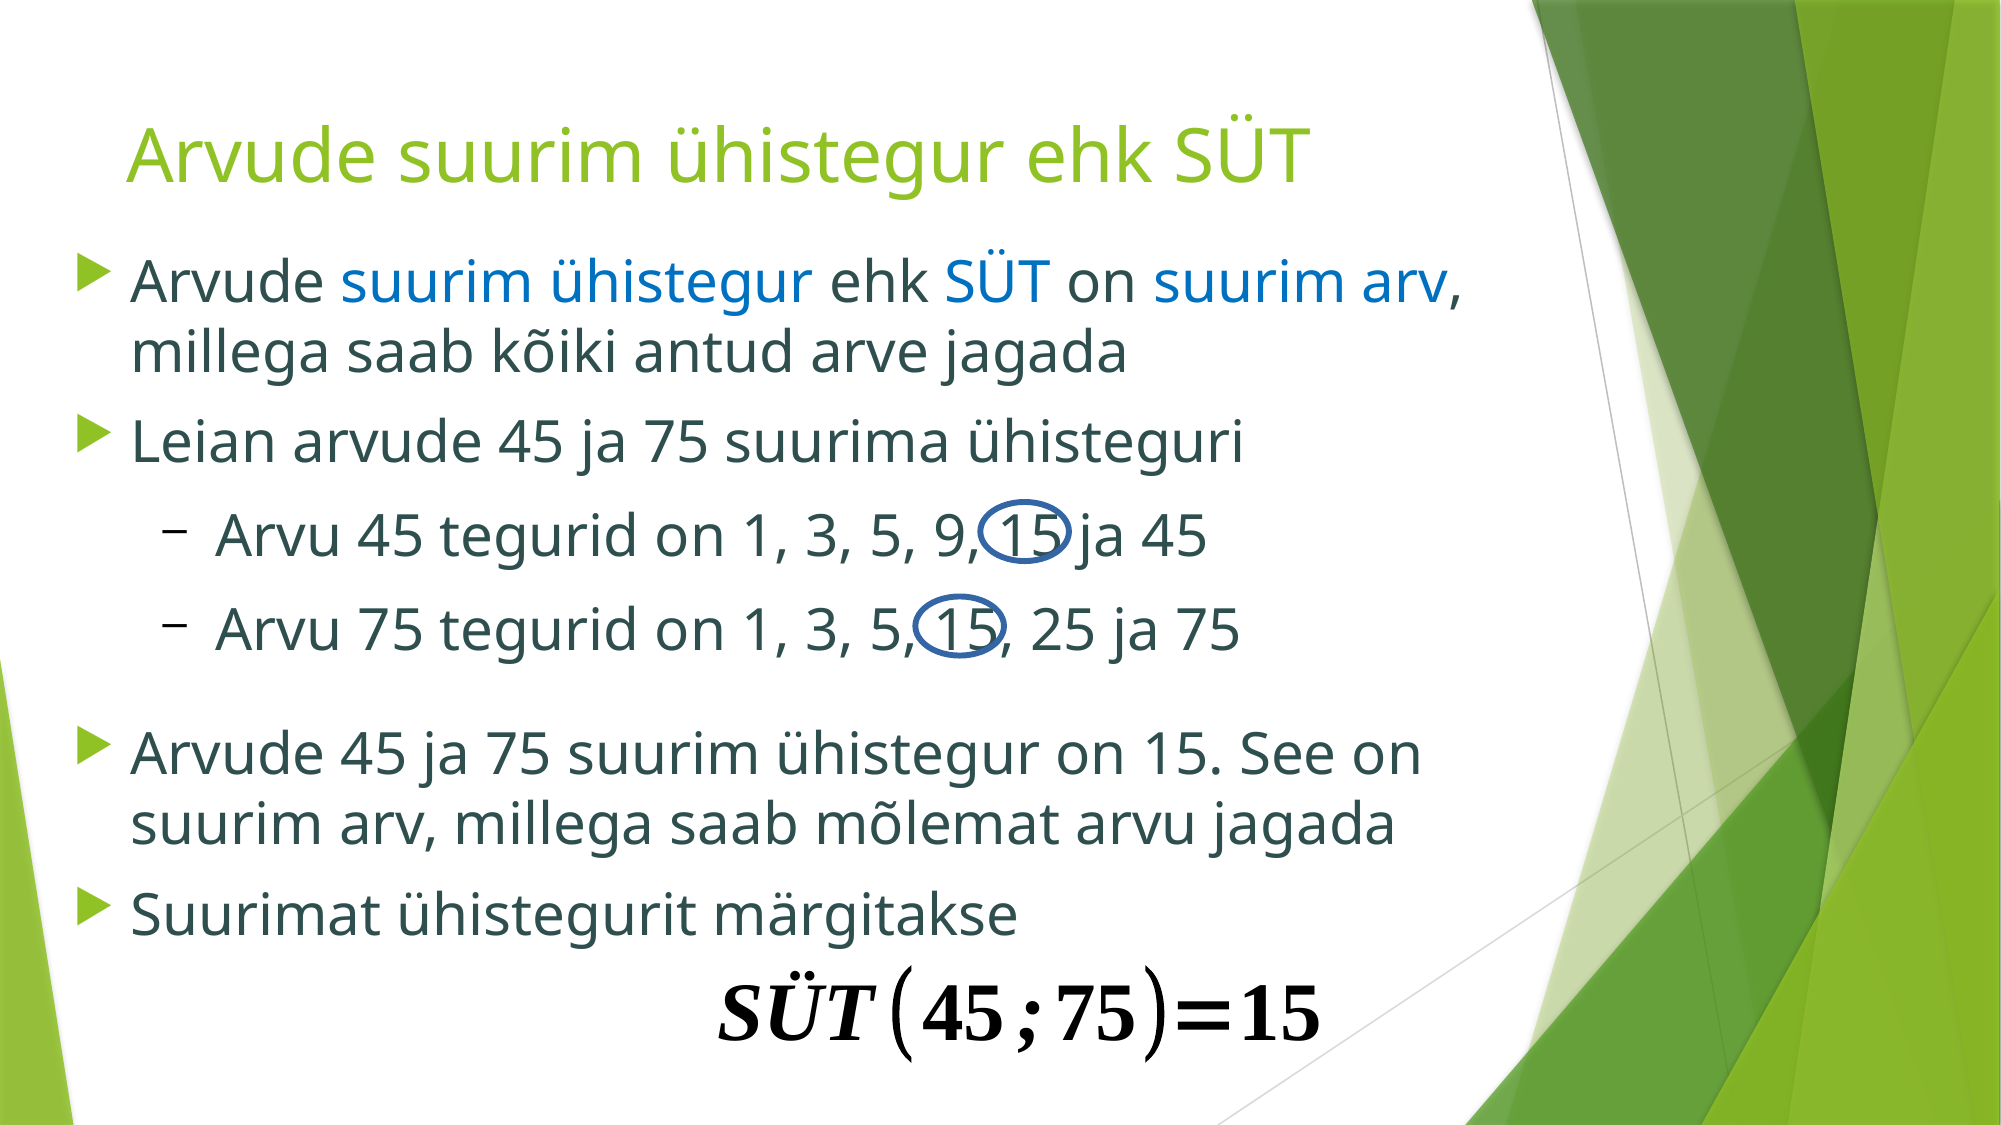

# Arvude suurim ühistegur ehk SÜT
Arvude suurim ühistegur ehk SÜT on suurim arv, millega saab kõiki antud arve jagada
Leian arvude 45 ja 75 suurima ühisteguri
Arvu 45 tegurid on 1, 3, 5, 9, 15 ja 45
Arvu 75 tegurid on 1, 3, 5, 15, 25 ja 75
Arvude 45 ja 75 suurim ühistegur on 15. See on suurim arv, millega saab mõlemat arvu jagada
Suurimat ühistegurit märgitakse